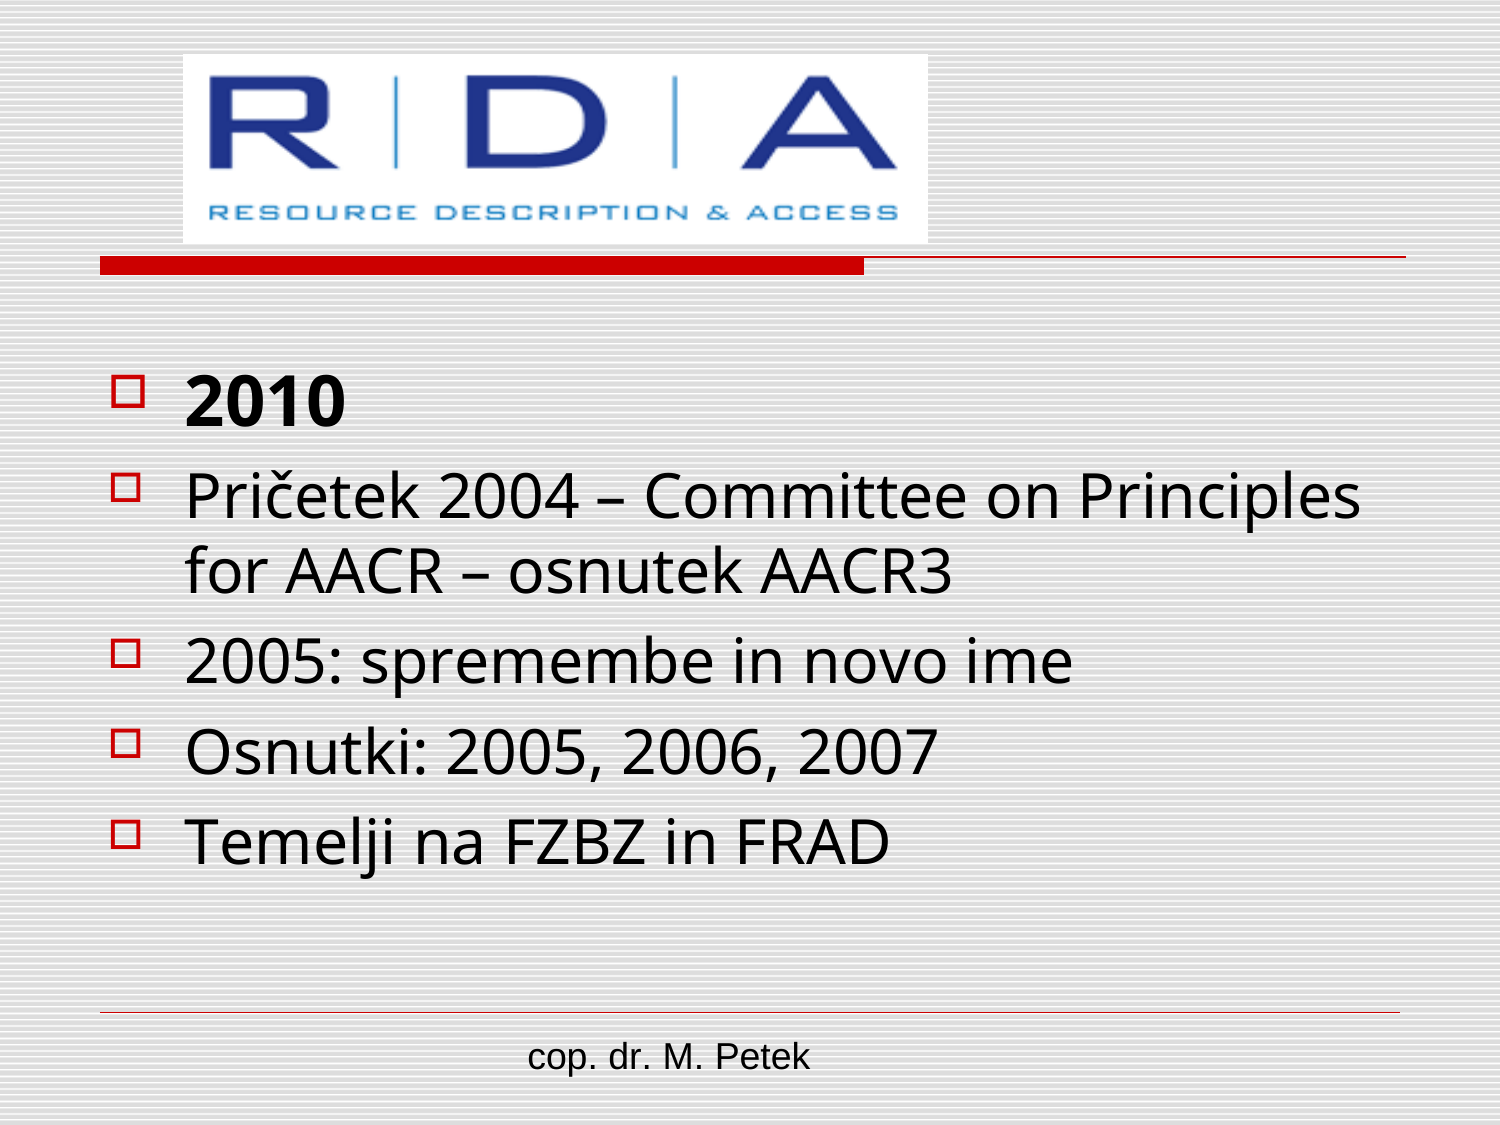

# 2010
Pričetek 2004 – Committee on Principles for AACR – osnutek AACR3
2005: spremembe in novo ime
Osnutki: 2005, 2006, 2007
Temelji na FZBZ in FRAD
cop. dr. M. Petek